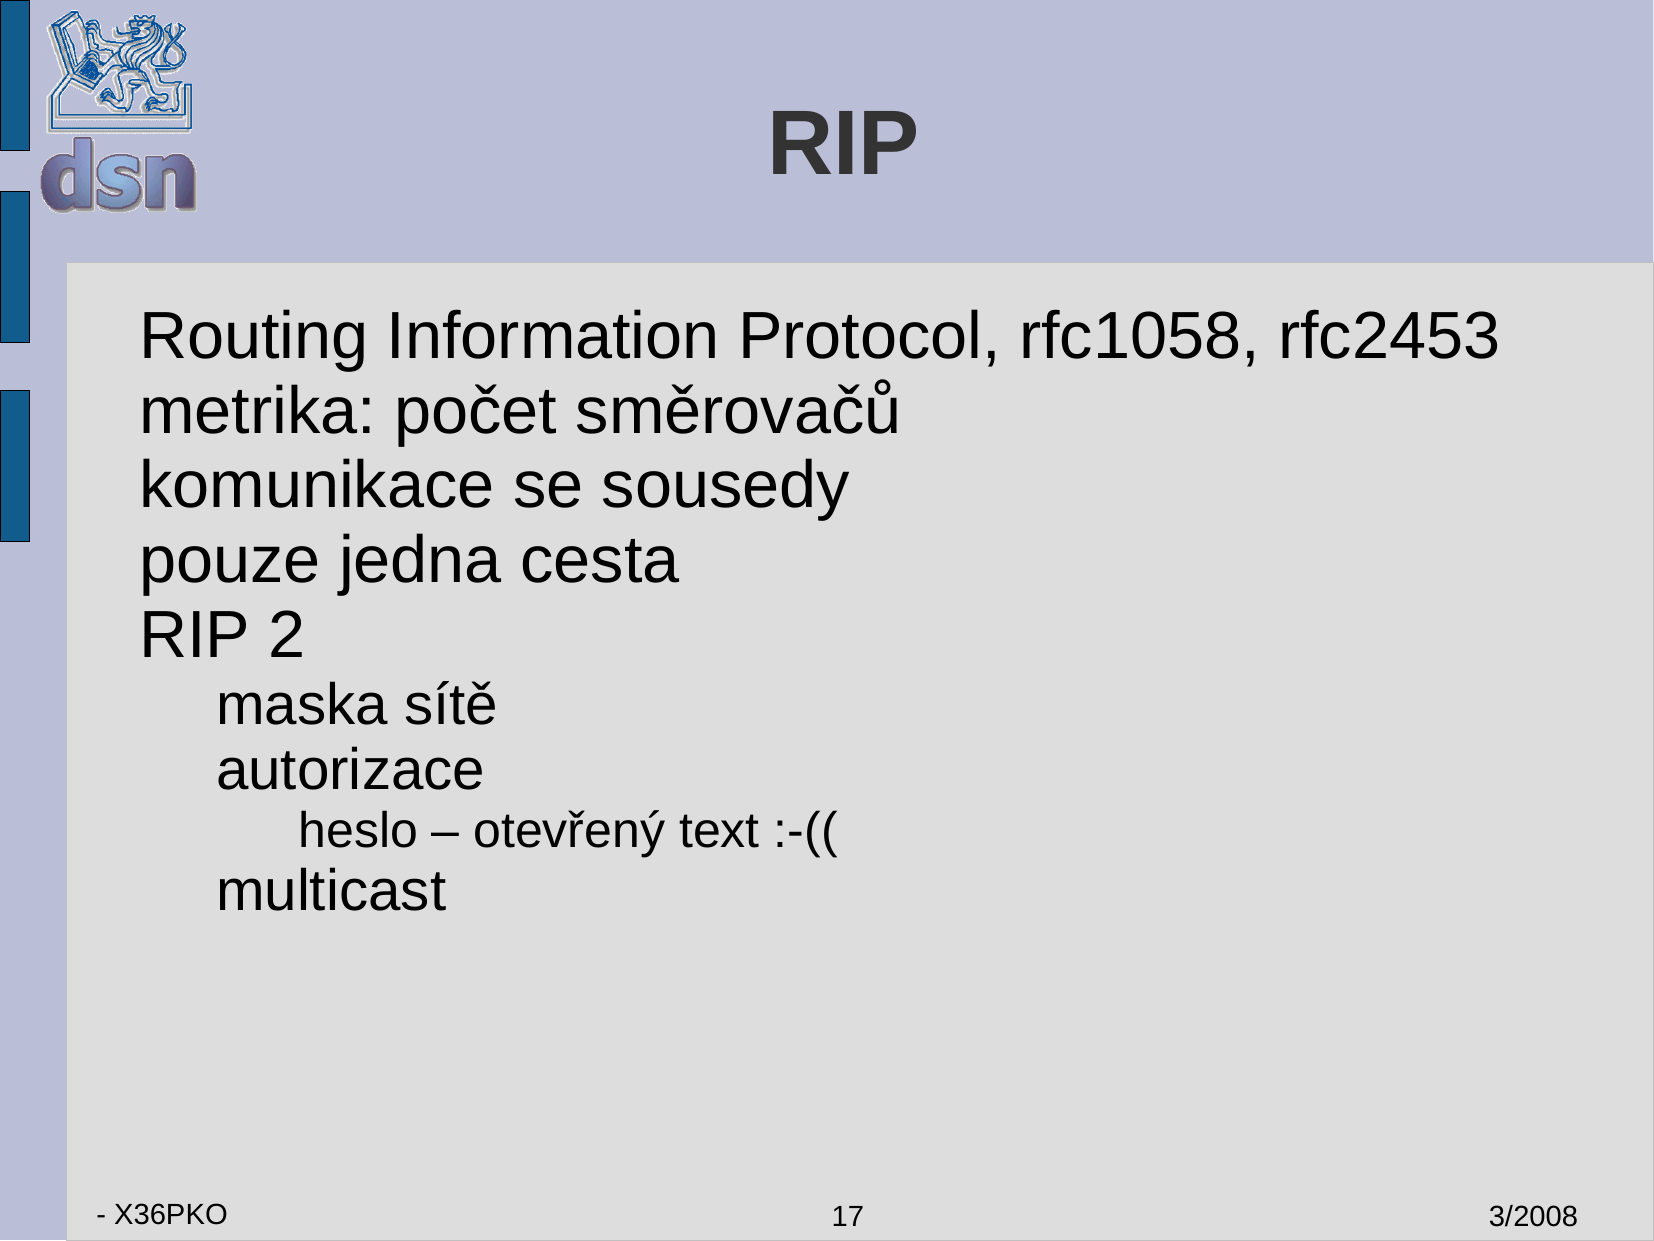

# RIP
Routing Information Protocol, rfc1058, rfc2453
metrika: počet směrovačů
komunikace se sousedy
pouze jedna cesta
RIP 2
maska sítě
autorizace
heslo – otevřený text :-((
multicast